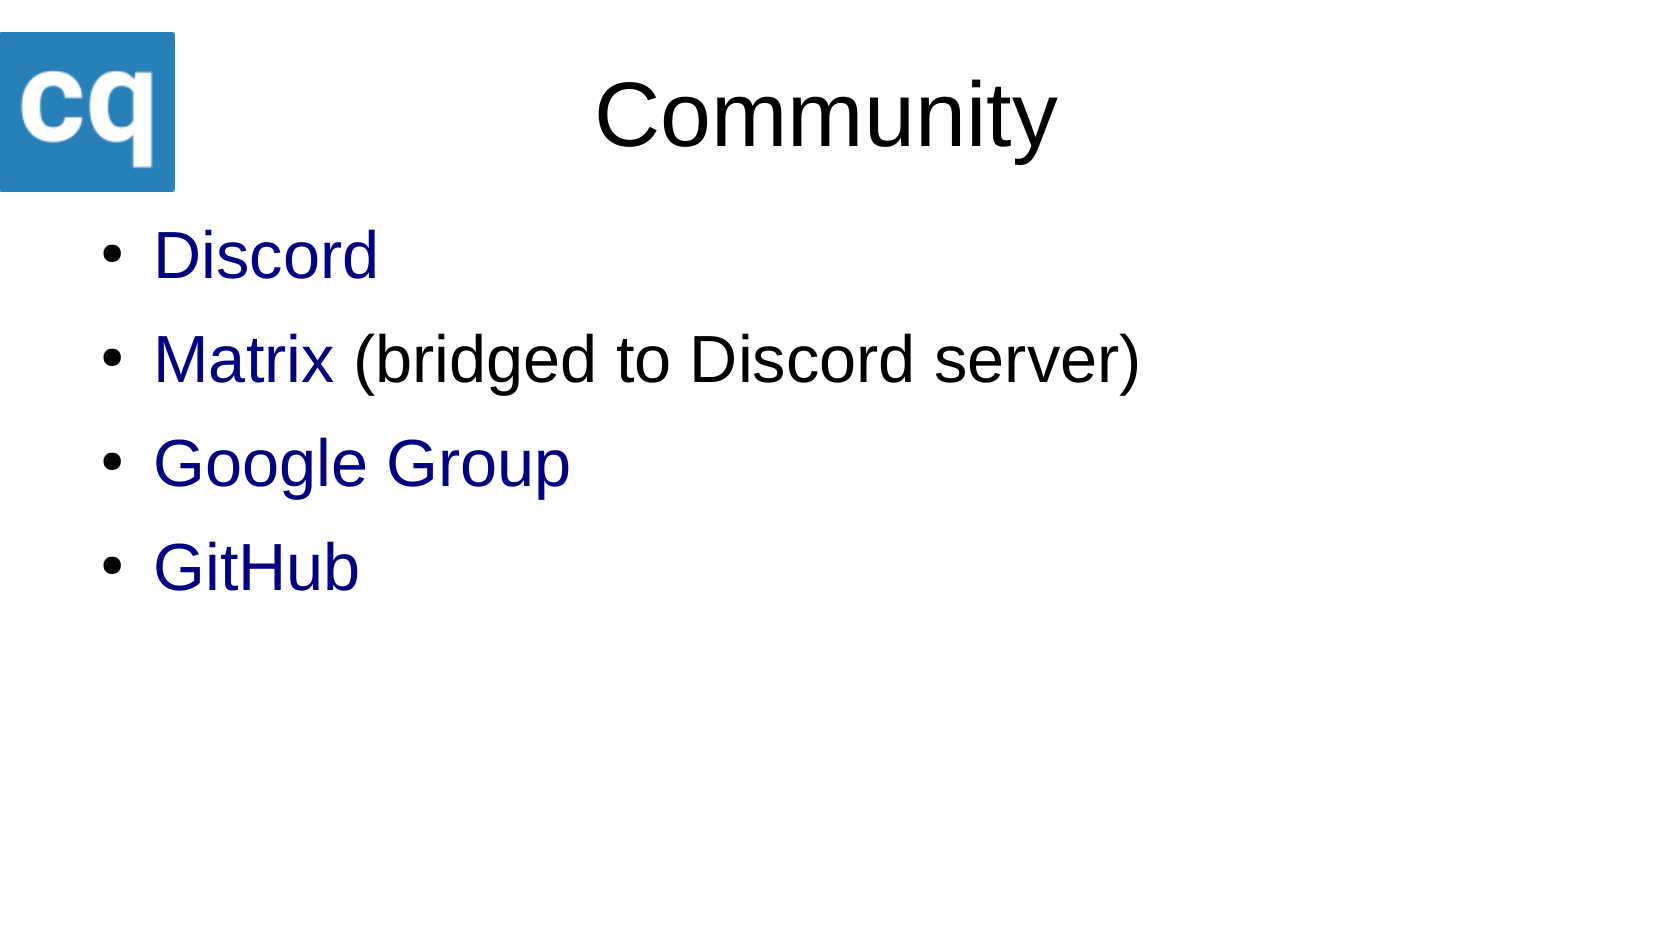

# Community
Discord
Matrix (bridged to Discord server)
Google Group
GitHub